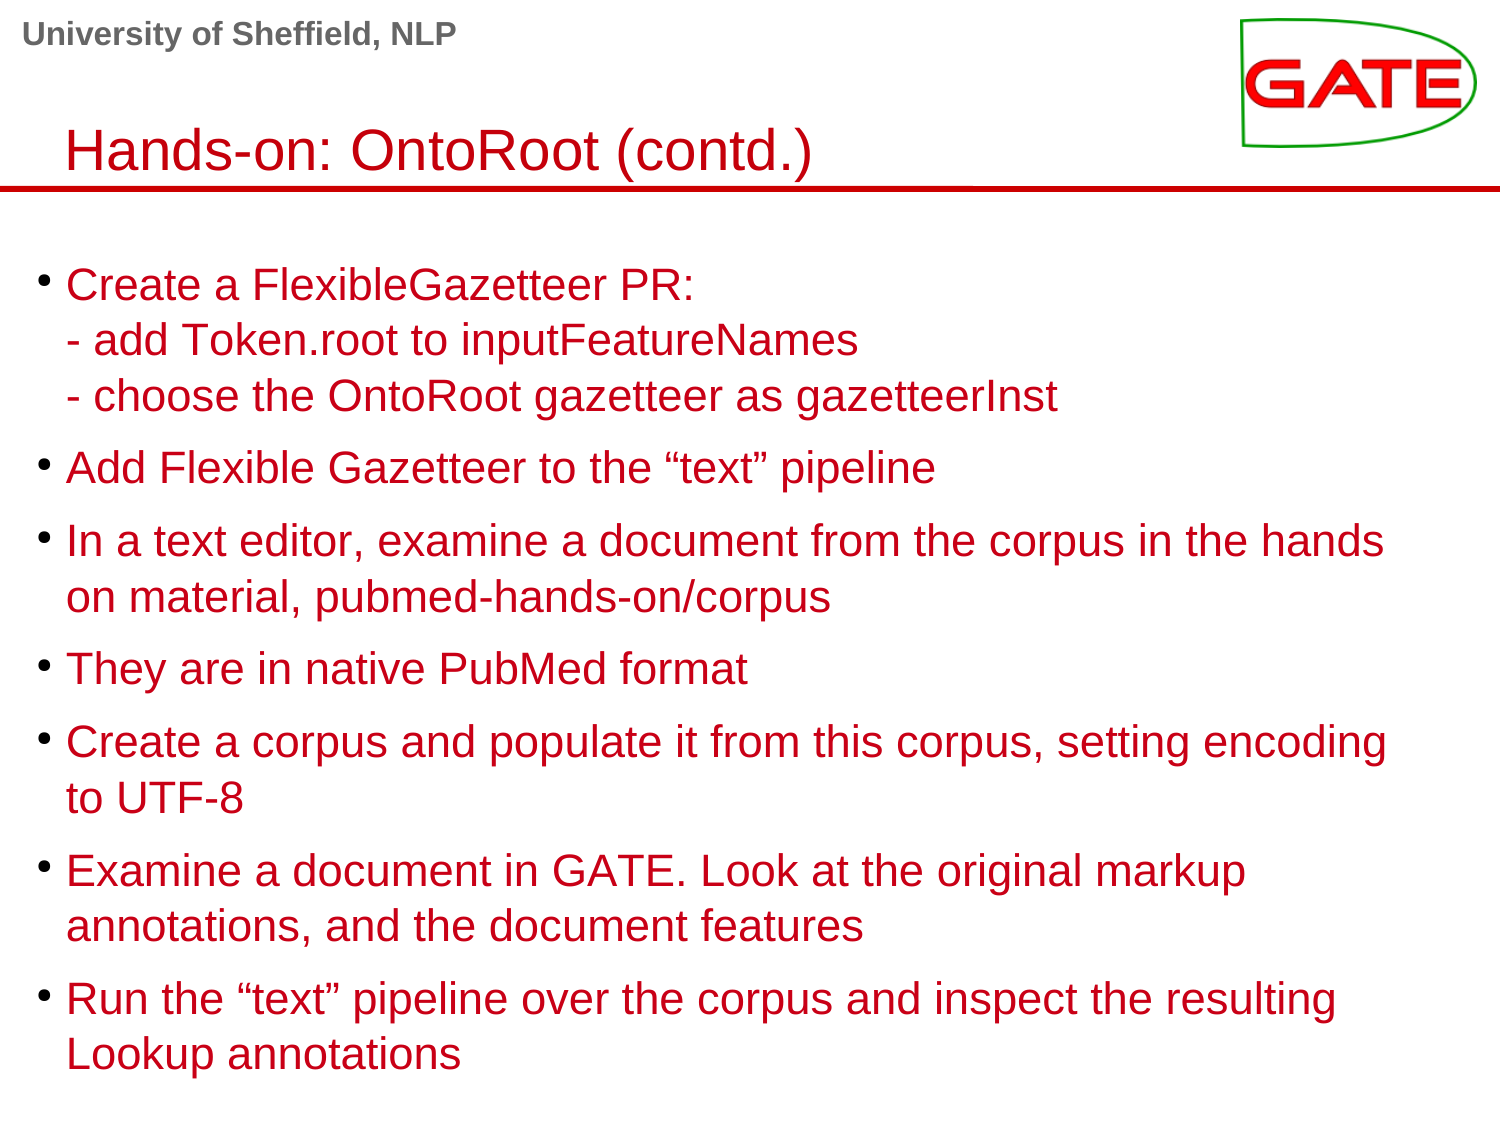

# Hands-on: OntoRoot (contd.)
Create a FlexibleGazetteer PR:
- add Token.root to inputFeatureNames
- choose the OntoRoot gazetteer as gazetteerInst
Add Flexible Gazetteer to the “text” pipeline
In a text editor, examine a document from the corpus in the hands on material, pubmed-hands-on/corpus
They are in native PubMed format
Create a corpus and populate it from this corpus, setting encoding to UTF-8
Examine a document in GATE. Look at the original markup annotations, and the document features
Run the “text” pipeline over the corpus and inspect the resulting Lookup annotations